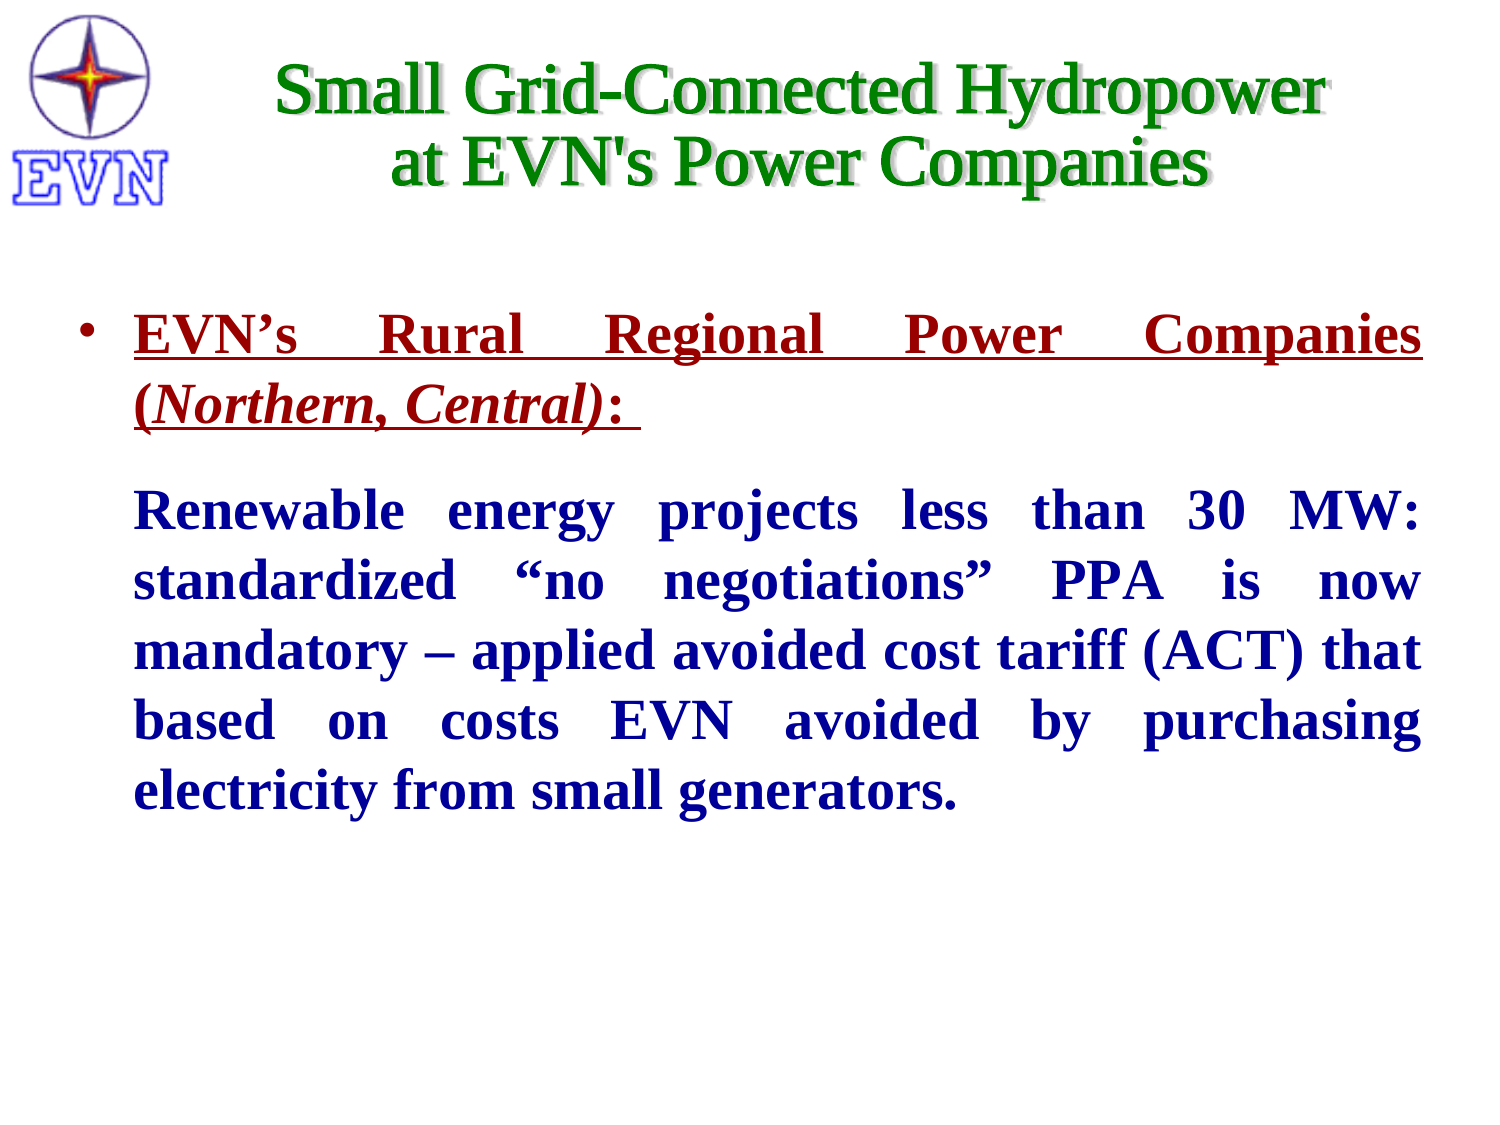

Small Grid-Connected Hydropower
at EVN's Power Companies
EVN’s Rural Regional Power Companies (Northern, Central):
	Renewable energy projects less than 30 MW: standardized “no negotiations” PPA is now mandatory – applied avoided cost tariff (ACT) that based on costs EVN avoided by purchasing electricity from small generators.